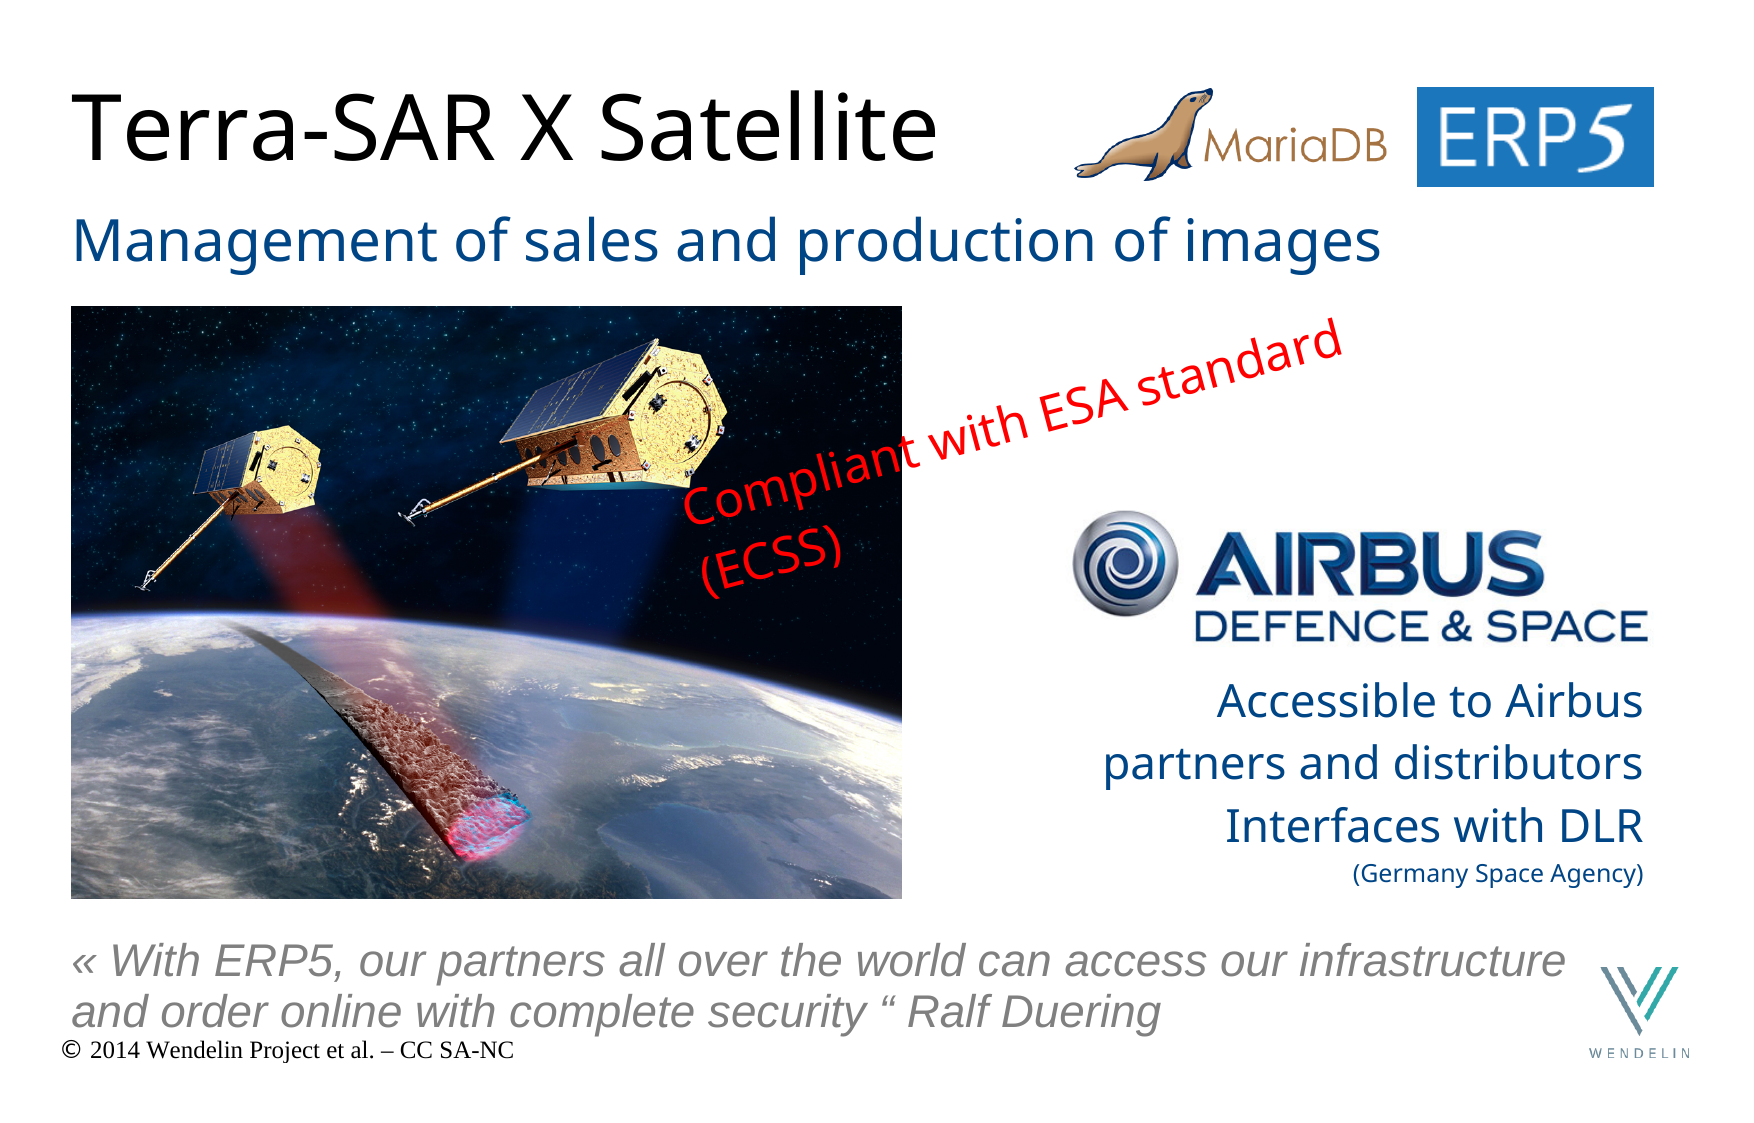

# Terra-SAR X Satellite
Management of sales and production of images
Compliant with ESA standard (ECSS)
Accessible to Airbus
partners and distributors
Interfaces with DLR
(Germany Space Agency)
« With ERP5, our partners all over the world can access our infrastructure and order online with complete security “ Ralf Duering